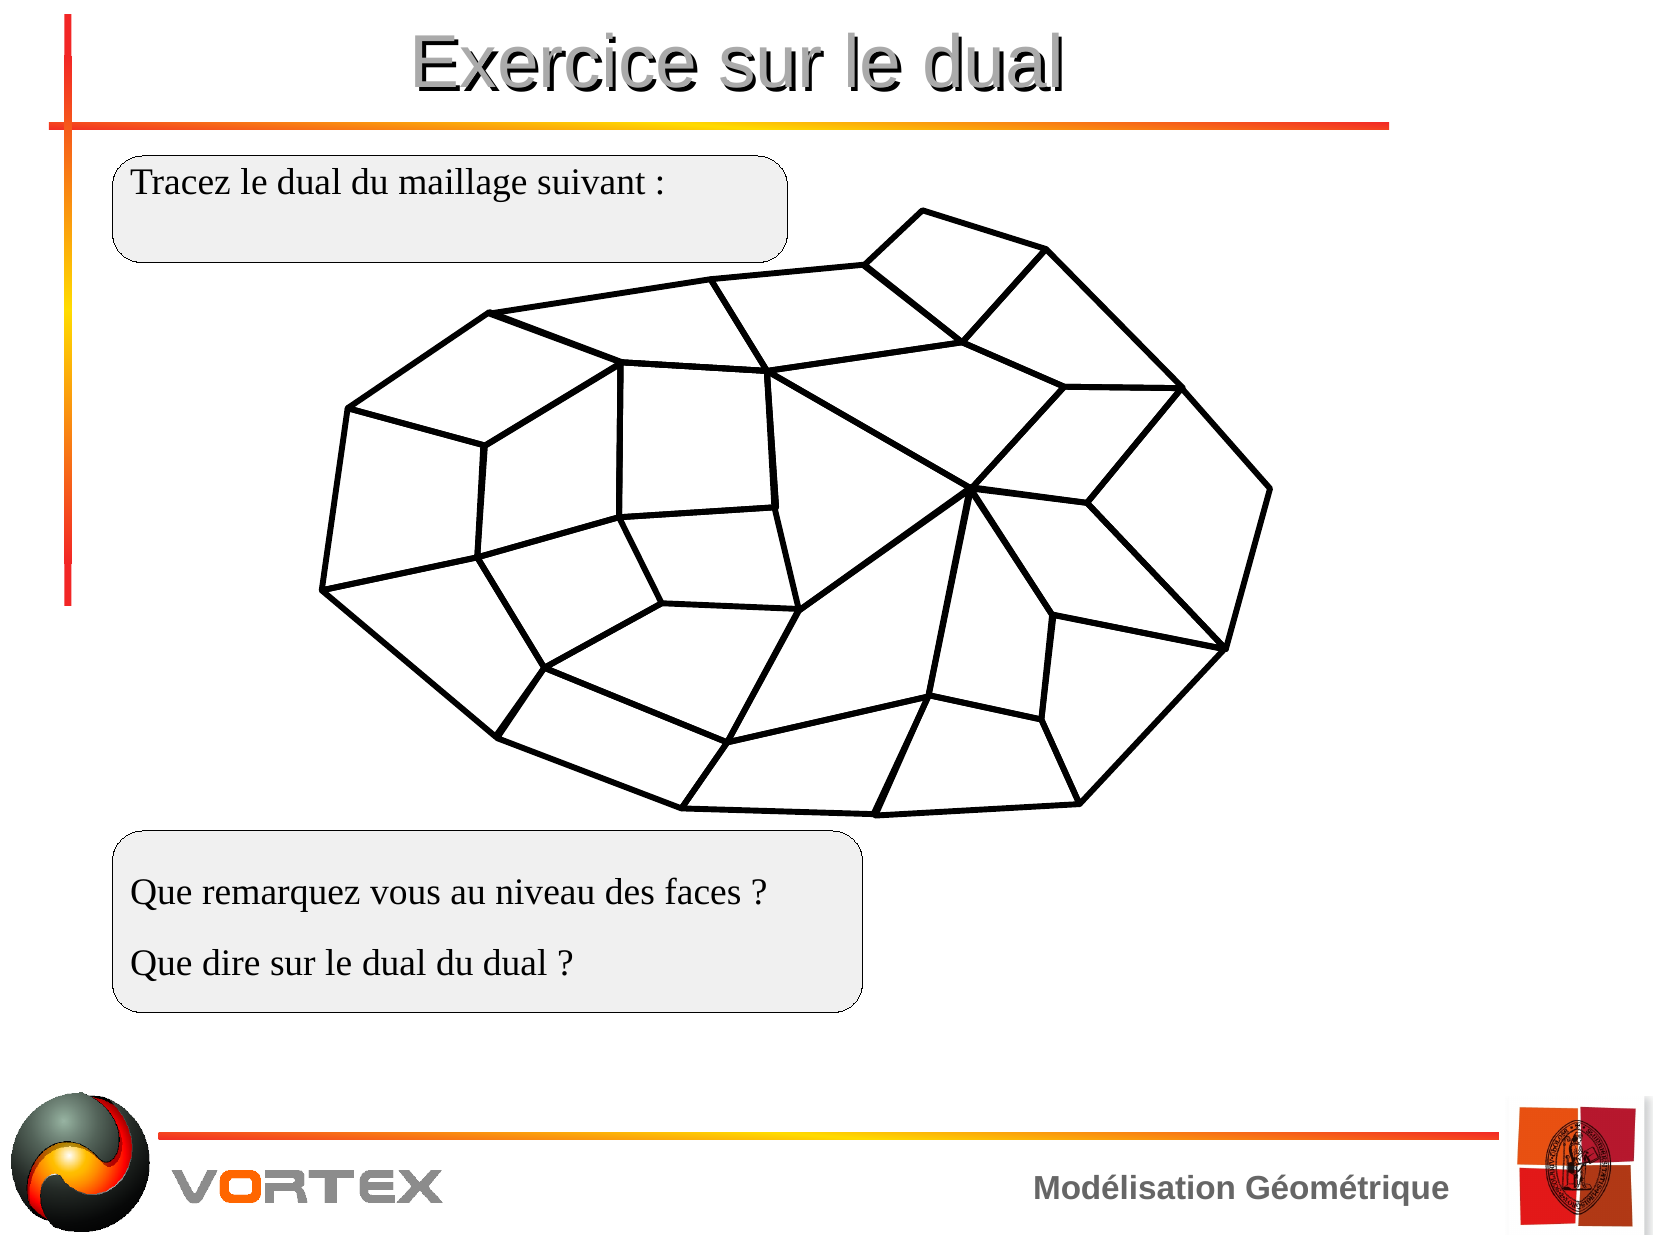

# Exercice sur le dual
Tracez le dual du maillage suivant :
Que remarquez vous au niveau des faces ?
Que dire sur le dual du dual ?